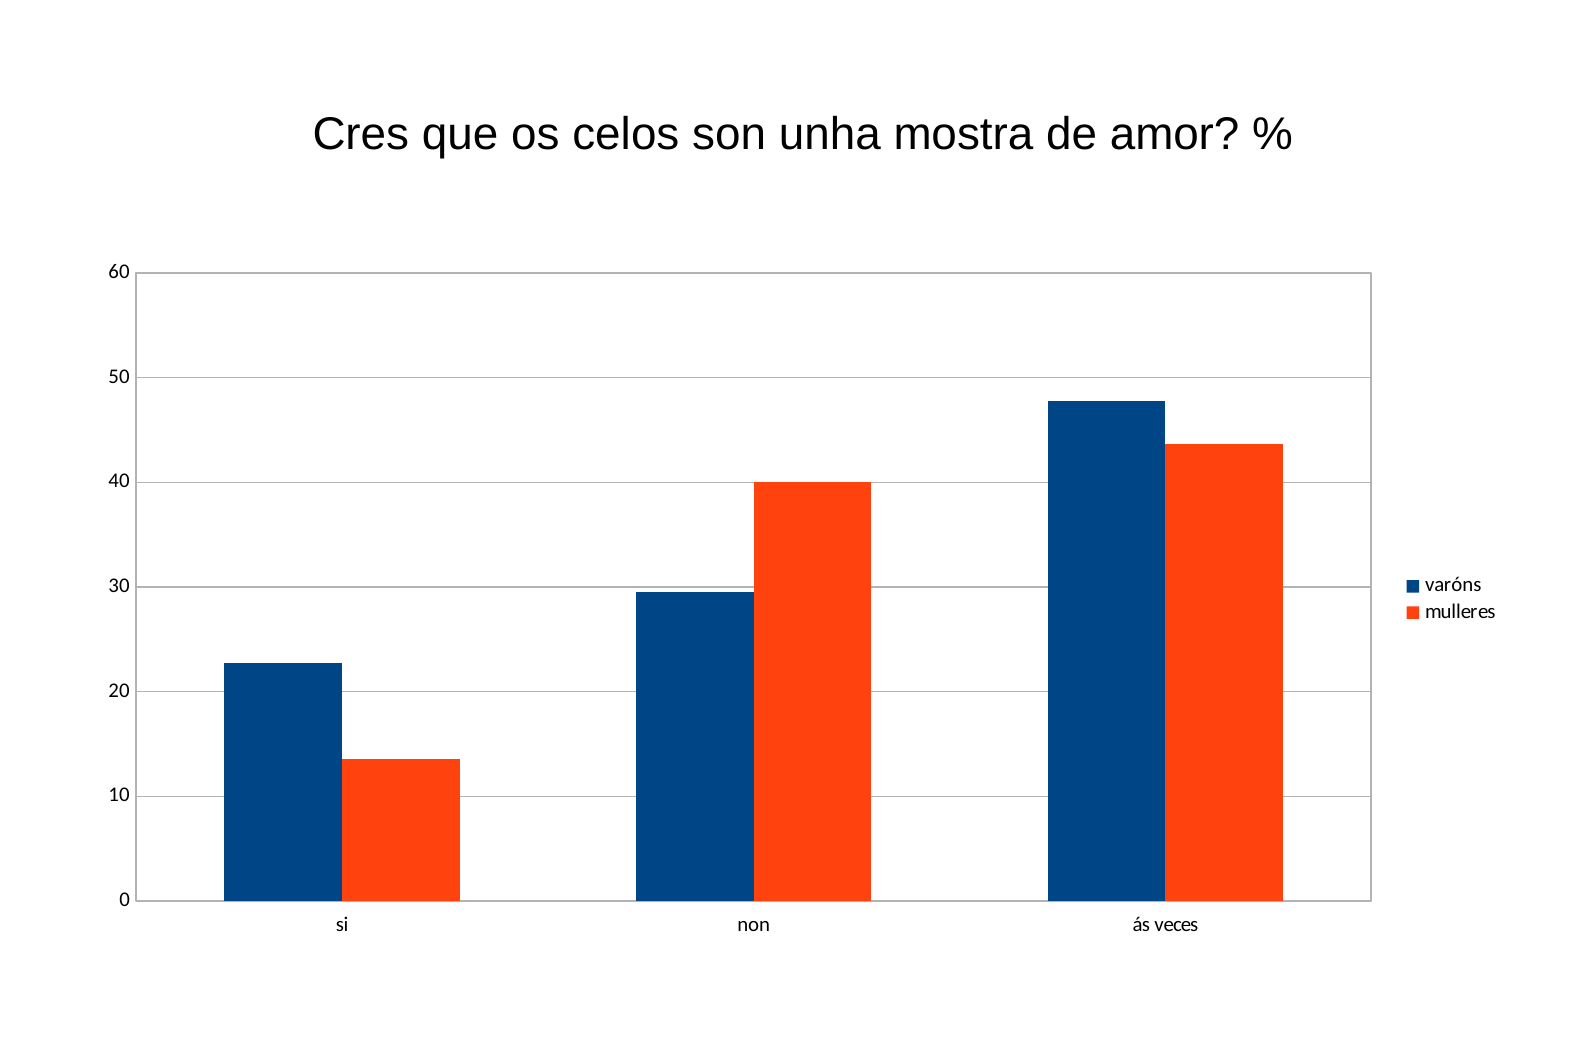

# Cres que os celos son unha mostra de amor? %
### Chart
| Category | varóns | mulleres |
|---|---|---|
| si | 22.72 | 13.6 |
| non | 29.55 | 40.0 |
| ás veces | 47.72 | 43.64 |